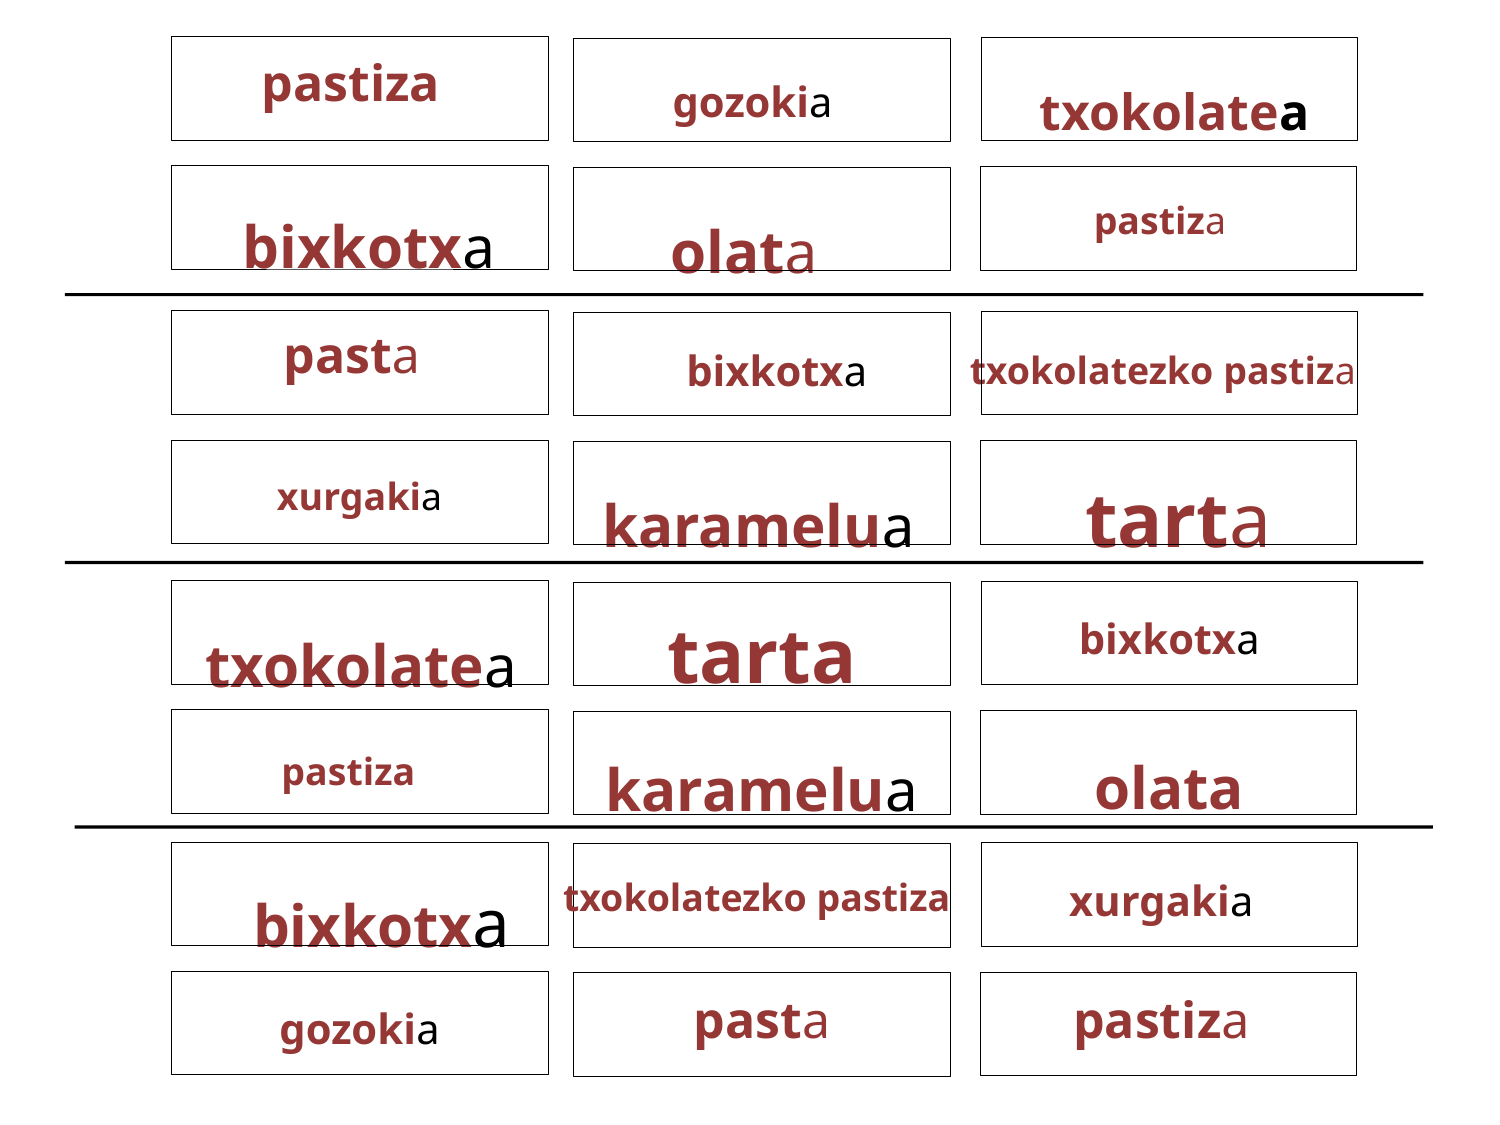

pastiza
gozokia
txokolatea
pastiza
bixkotxa
olata
pasta
bixkotxa
txokolatezko pastiza
xurgakia
tarta
karamelua
tarta
bixkotxa
txokolatea
pastiza
olata
karamelua
txokolatezko pastiza
xurgakia
bixkotxa
pasta
pastiza
gozokia